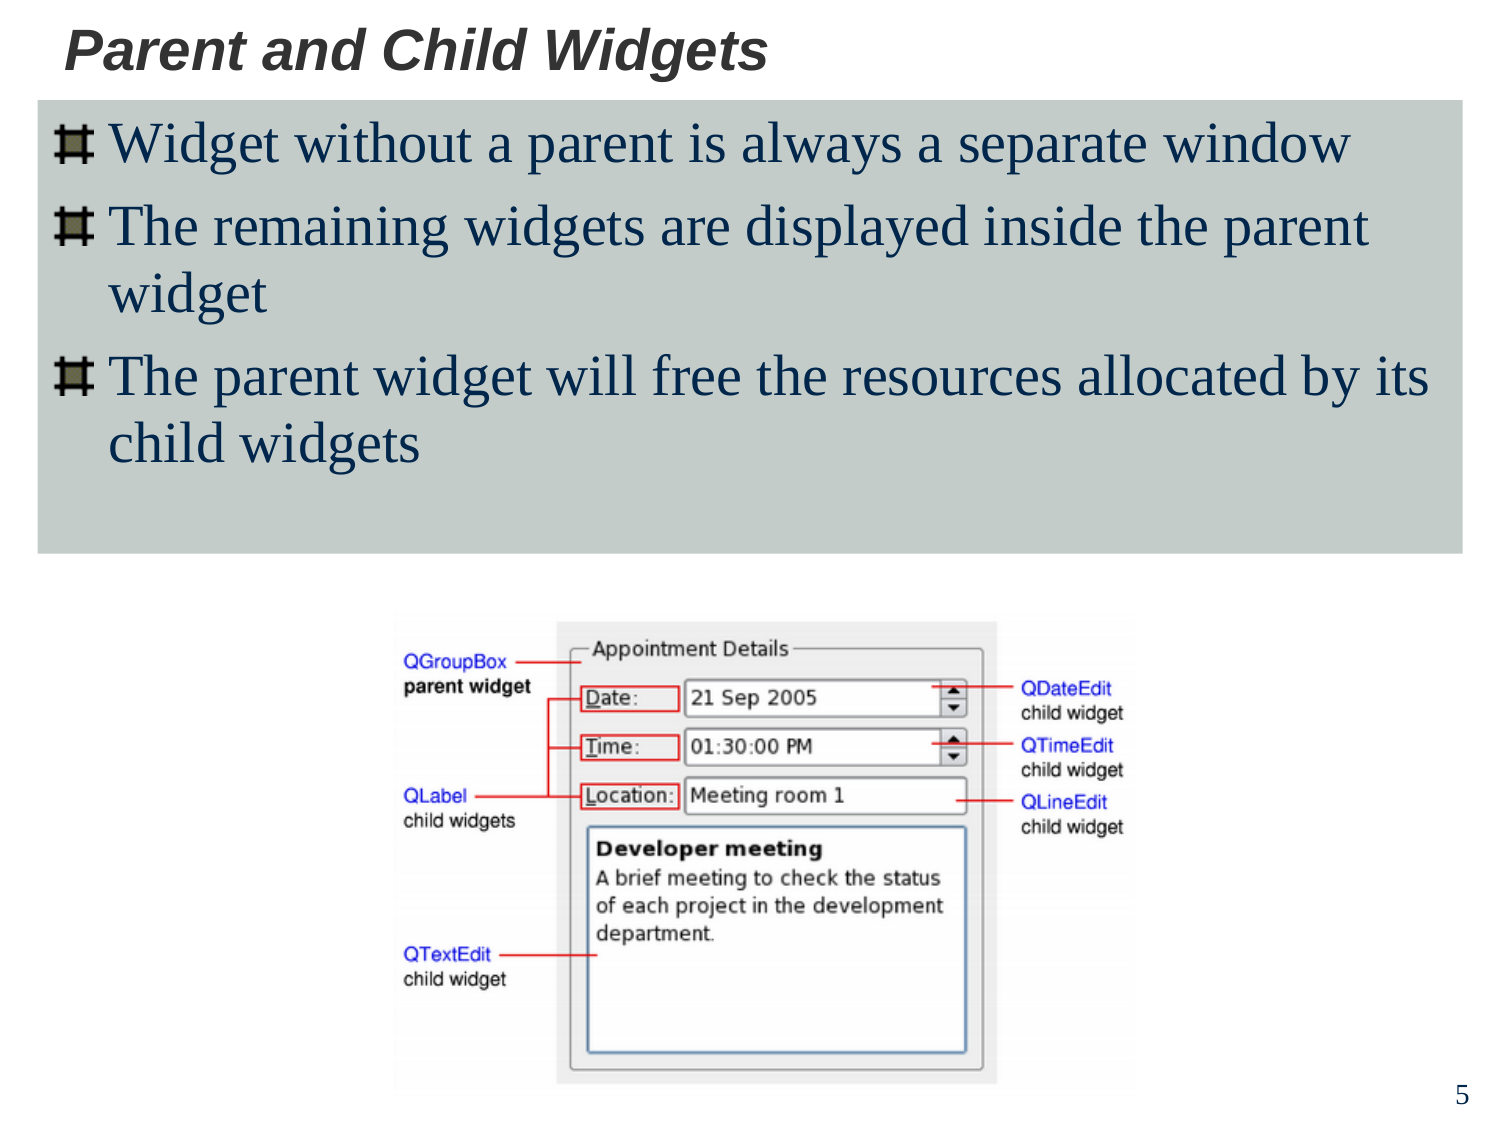

Parent and Child Widgets
# Widget without a parent is always a separate window
The remaining widgets are displayed inside the parent widget
The parent widget will free the resources allocated by its child widgets